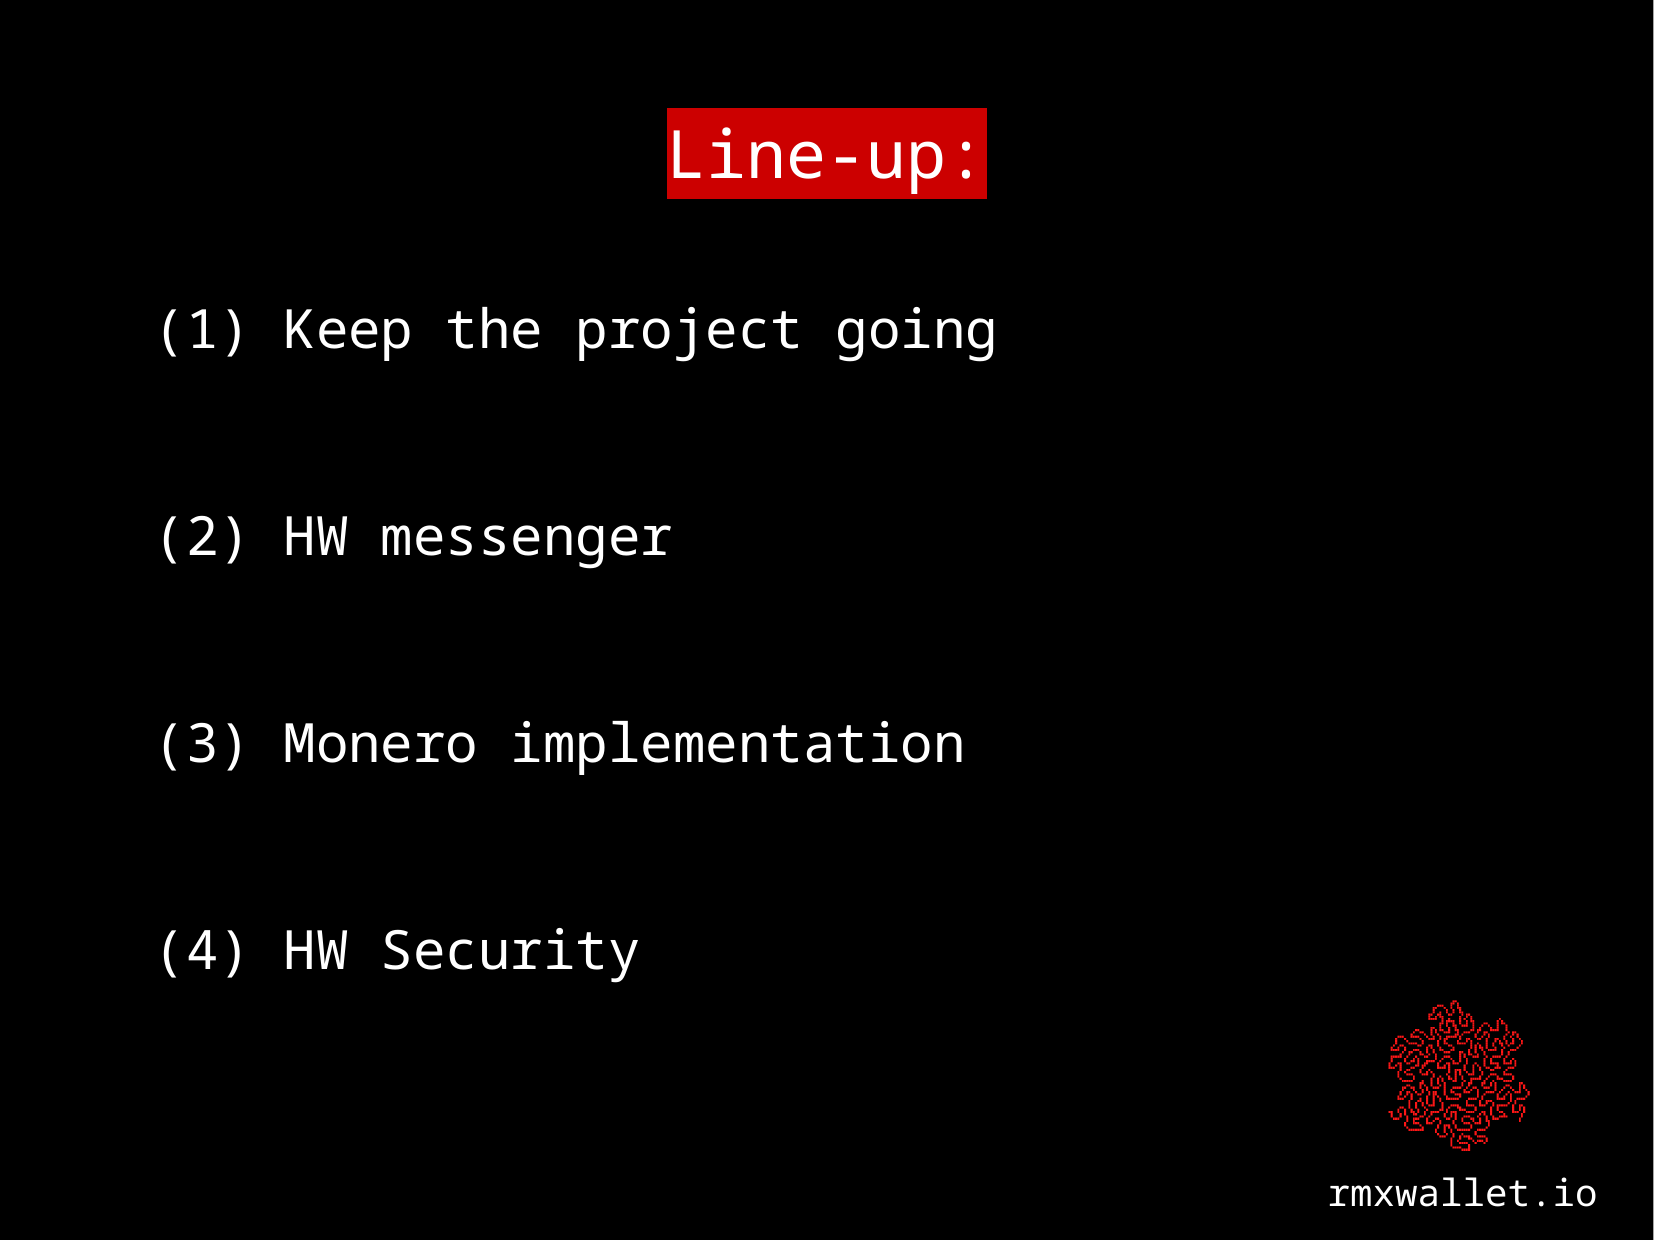

# Line-up:
(1) Keep the project going
(2) HW messenger
(3) Monero implementation
(4) HW Security
rmxwallet.io